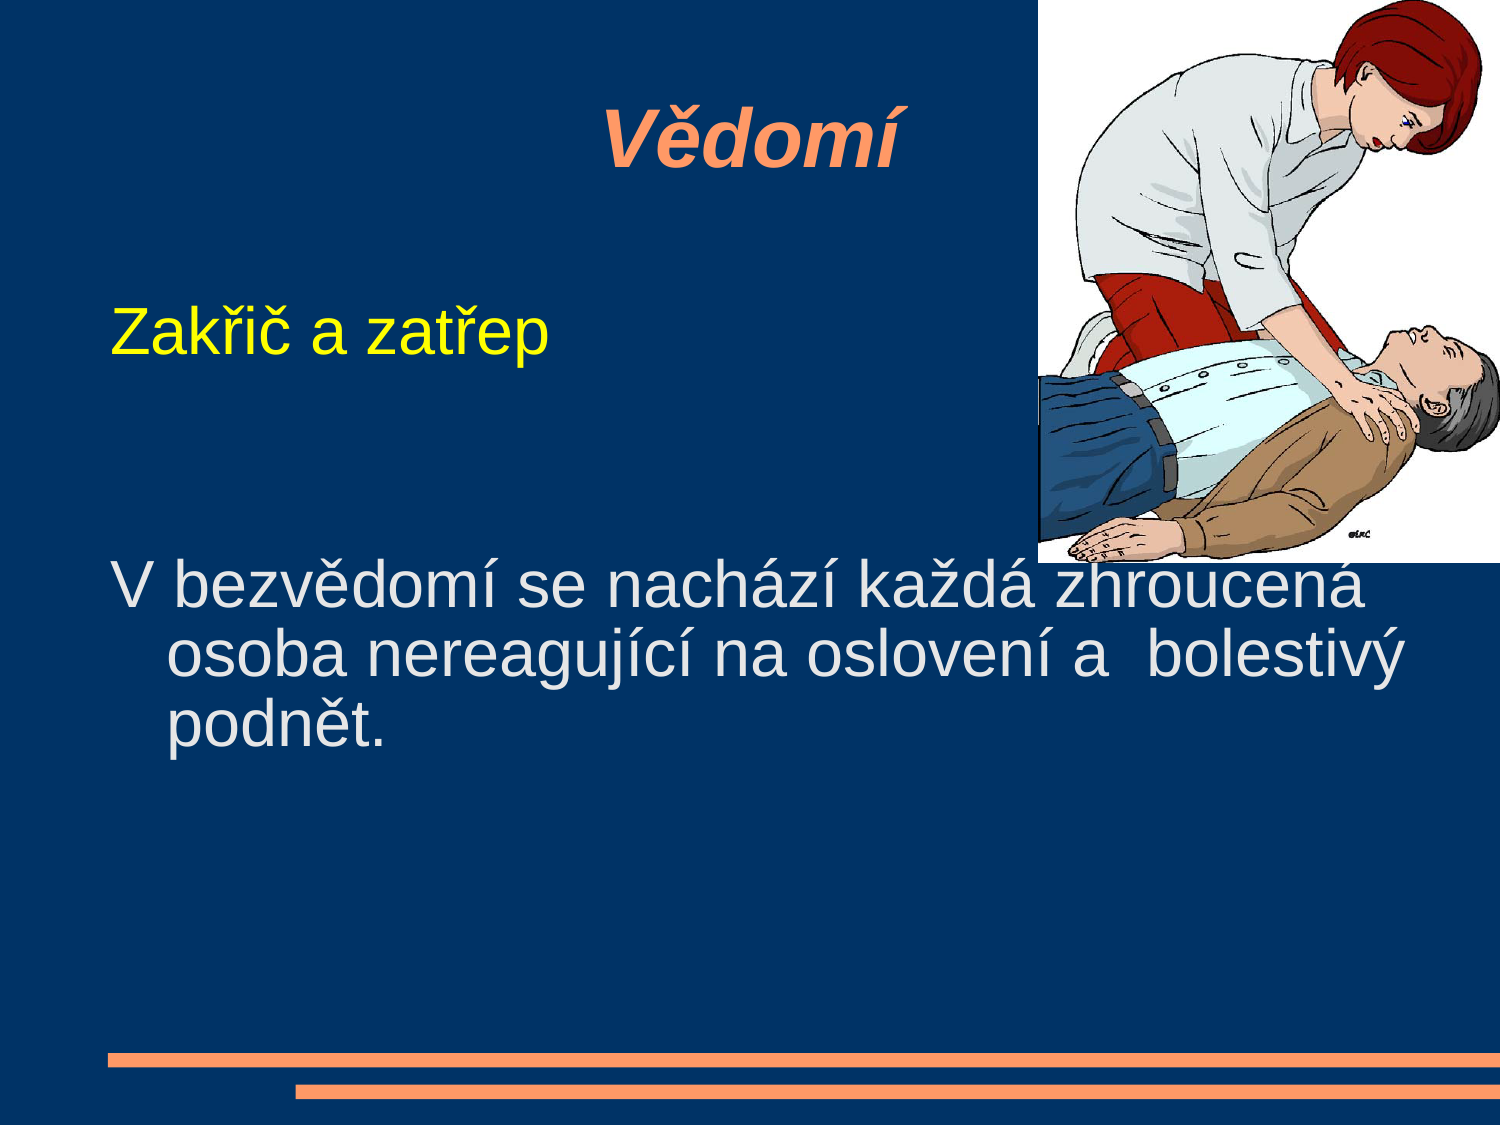

# Vědomí
Zakřič a zatřep
V bezvědomí se nachází každá zhroucená osoba nereagující na oslovení a bolestivý podnět.